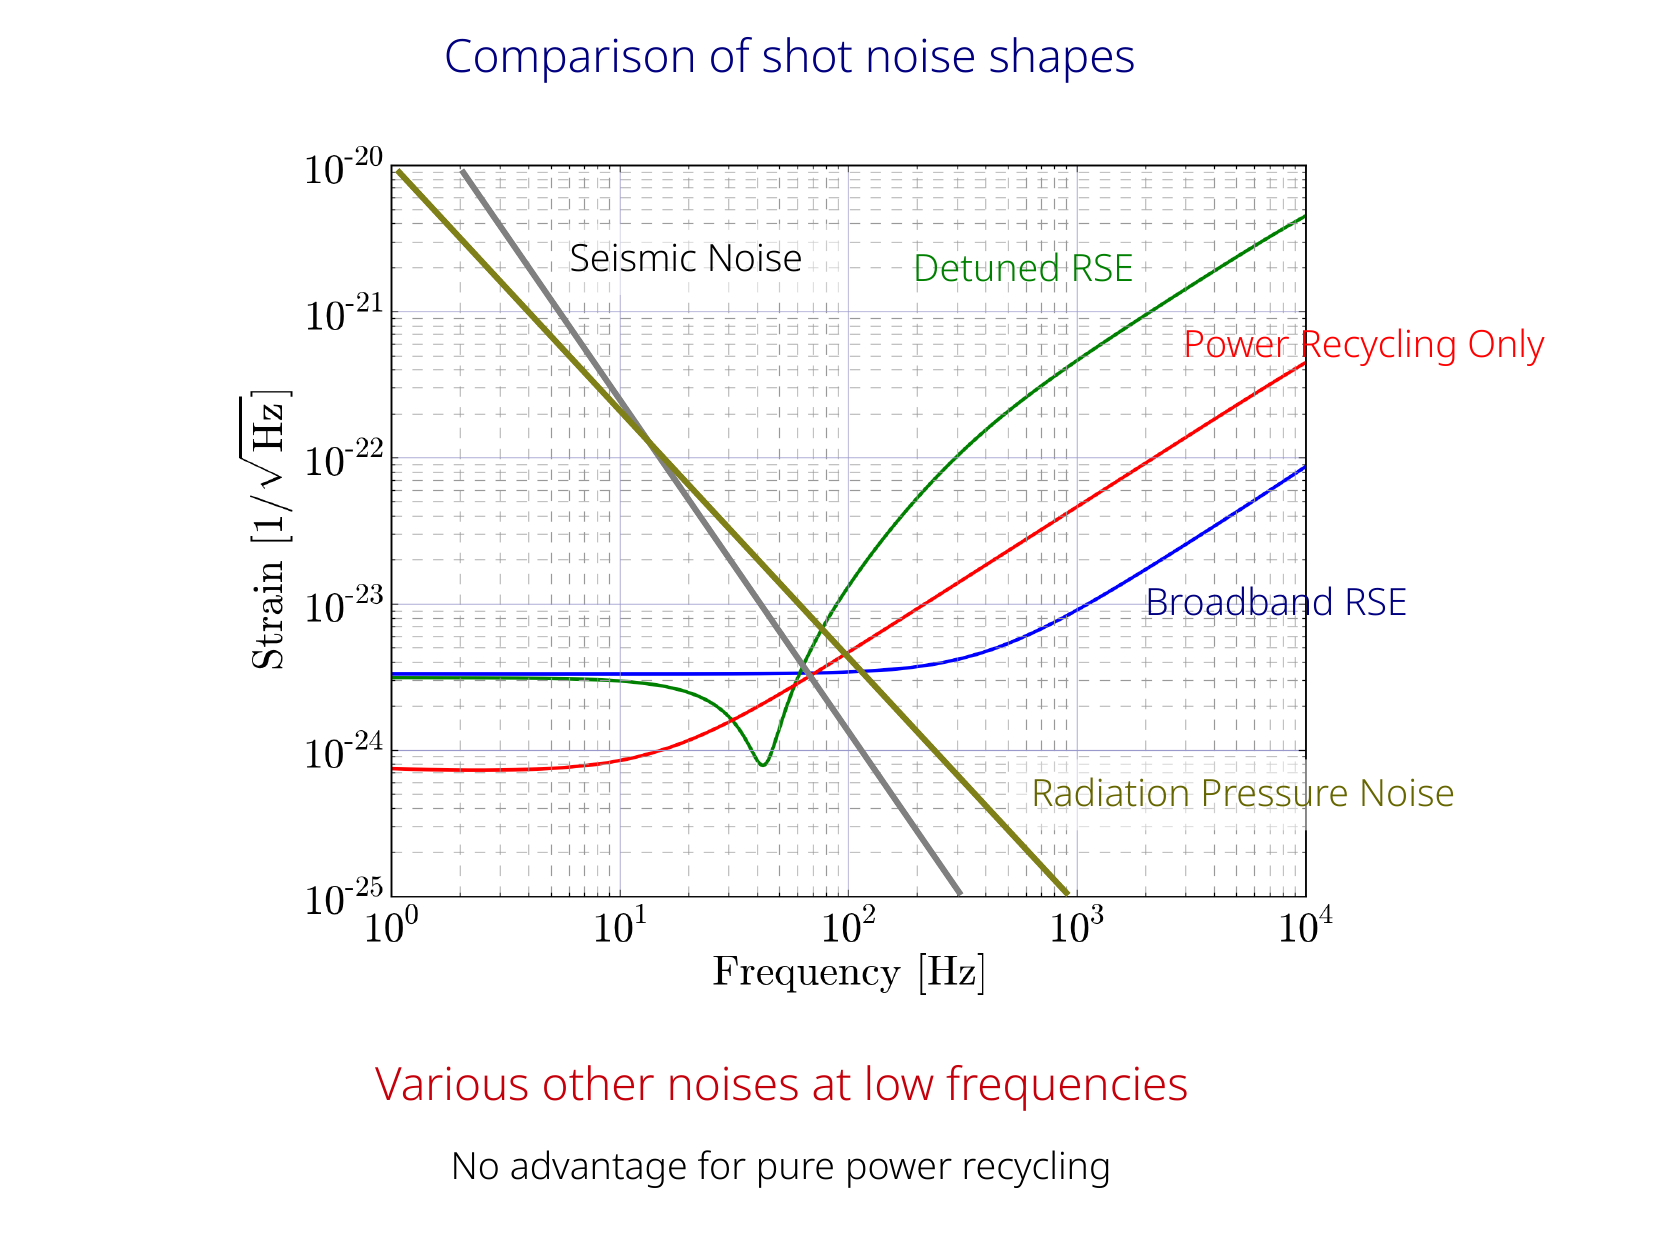

Comparison of shot noise shapes
Detuned RSE
Power Recycling Only
Broadband RSE
Seismic Noise
Radiation Pressure Noise
Various other noises at low frequencies
No advantage for pure power recycling